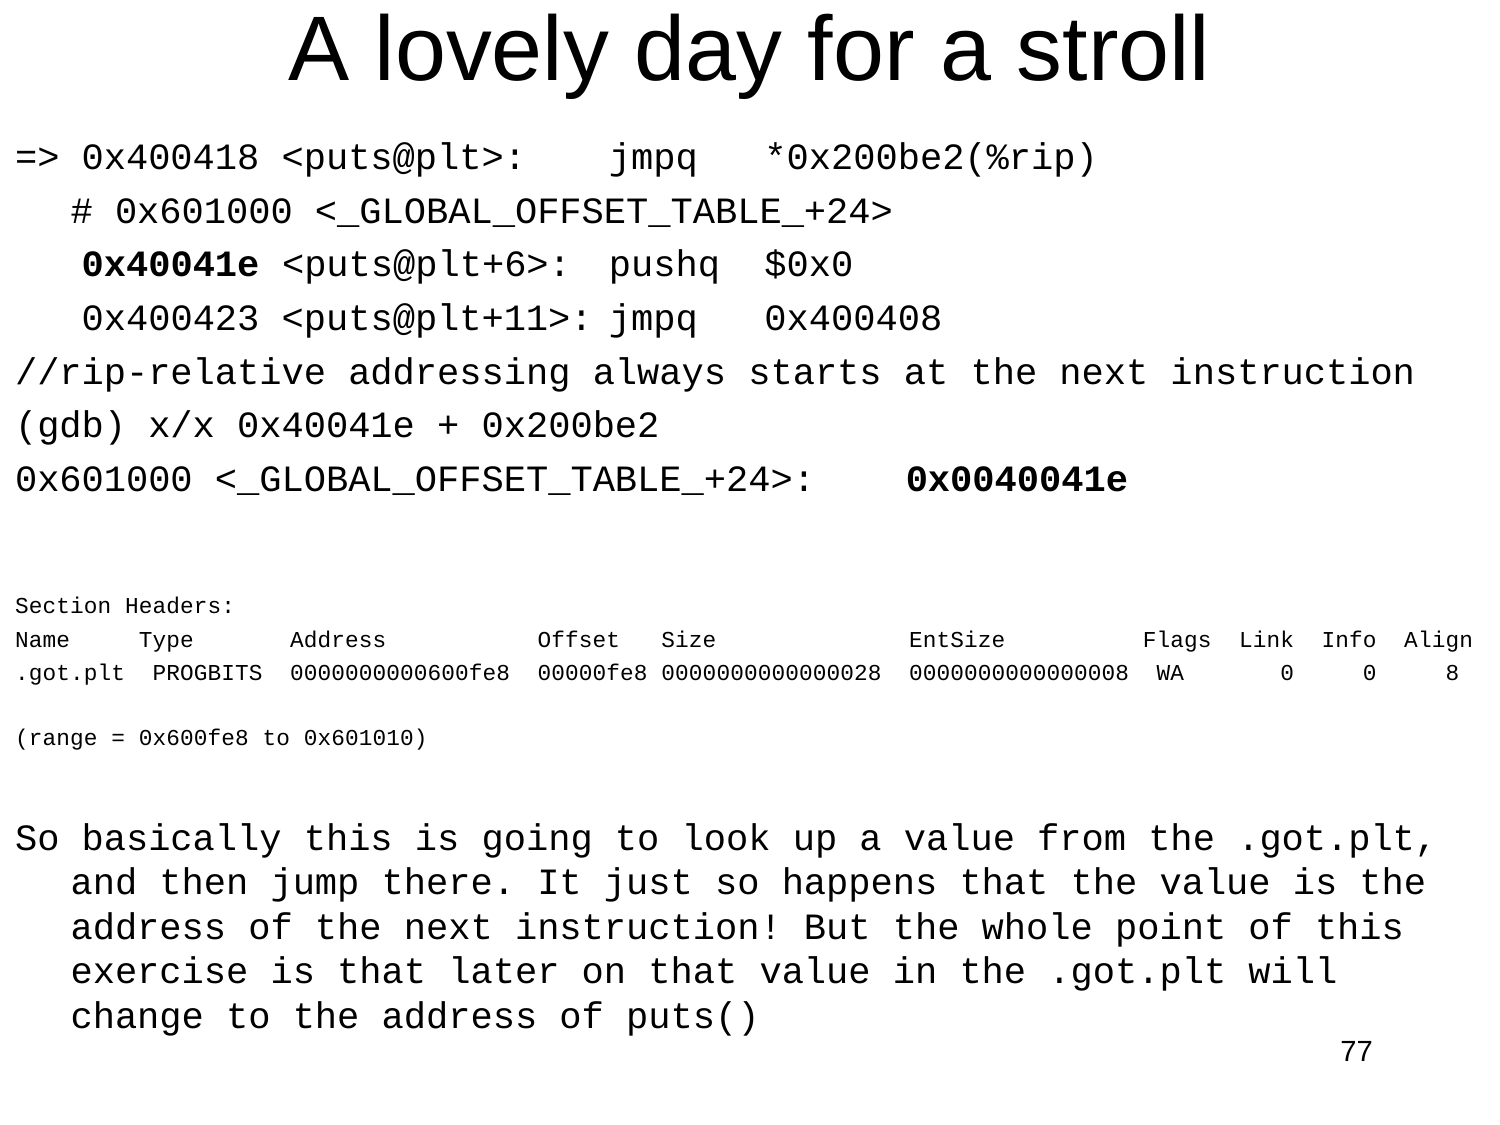

# A lovely day for a stroll
=> 0x400418 <puts@plt>:	jmpq *0x200be2(%rip)
					# 0x601000 <_GLOBAL_OFFSET_TABLE_+24>
 0x40041e <puts@plt+6>:	pushq $0x0
 0x400423 <puts@plt+11>:	jmpq 0x400408
//rip-relative addressing always starts at the next instruction
(gdb) x/x 0x40041e + 0x200be2
0x601000 <_GLOBAL_OFFSET_TABLE_+24>:	0x0040041e
Section Headers:
Name Type Address Offset Size EntSize Flags Link Info Align
.got.plt PROGBITS 0000000000600fe8 00000fe8 0000000000000028 0000000000000008 WA 0 0 8
(range = 0x600fe8 to 0x601010)
So basically this is going to look up a value from the .got.plt, and then jump there. It just so happens that the value is the address of the next instruction! But the whole point of this exercise is that later on that value in the .got.plt will change to the address of puts()